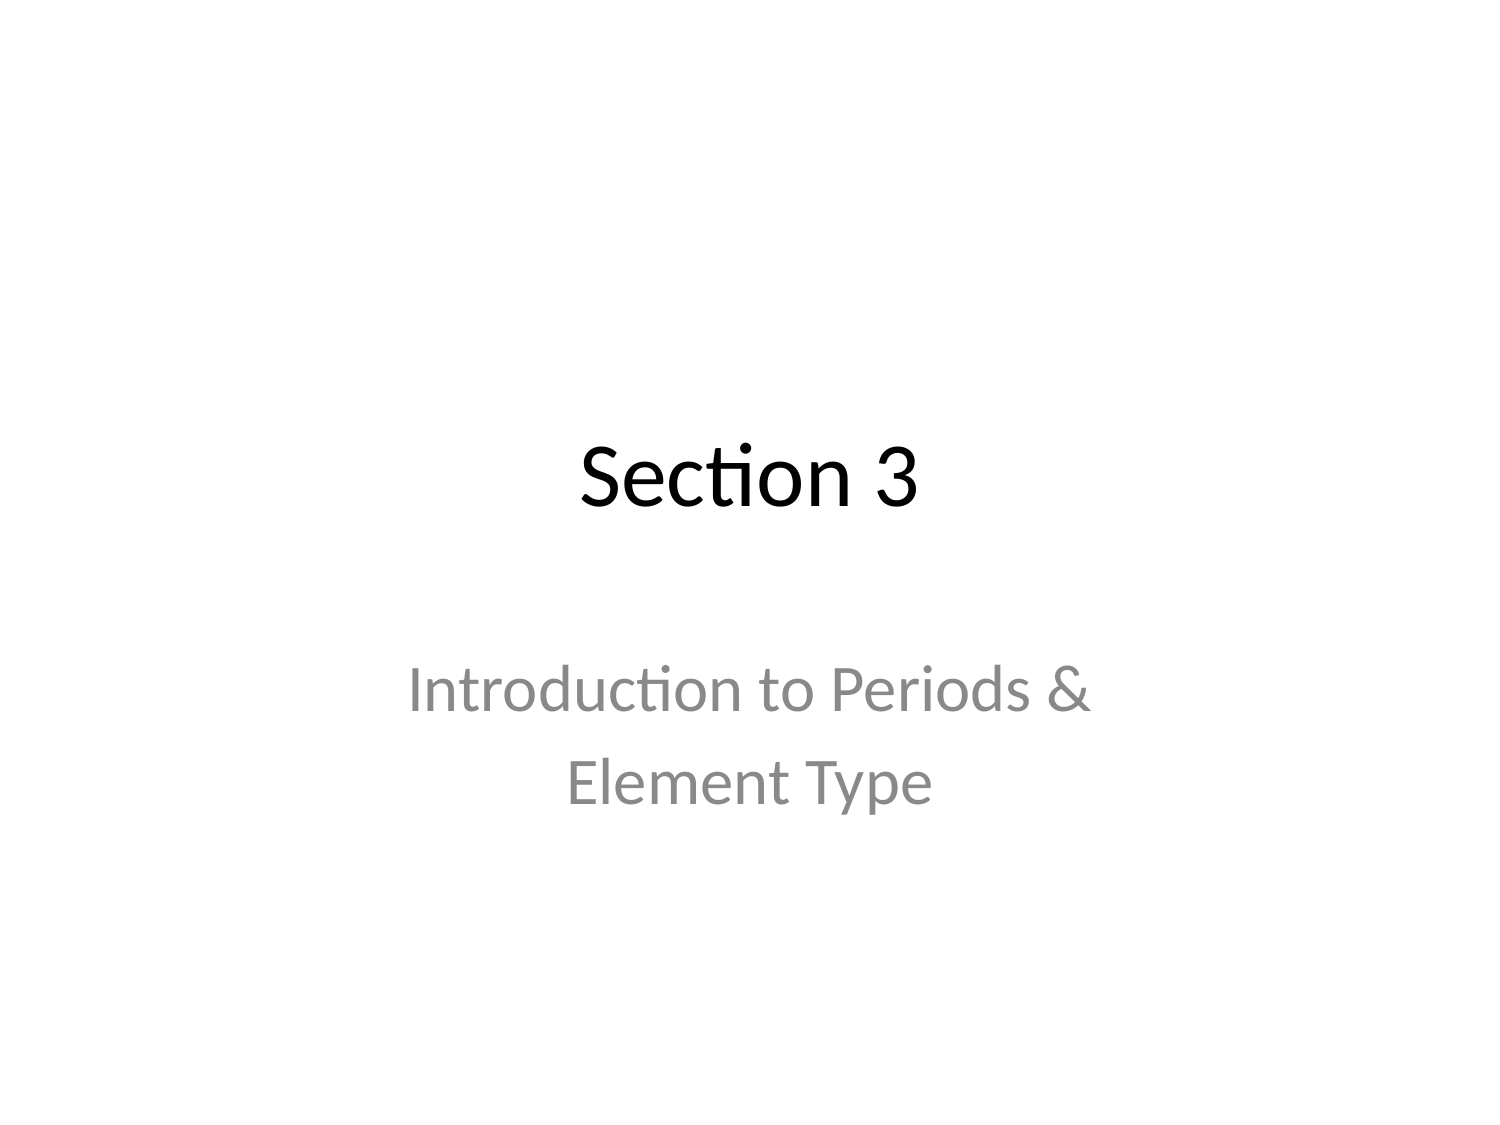

# Section 3
Introduction to Periods &
Element Type